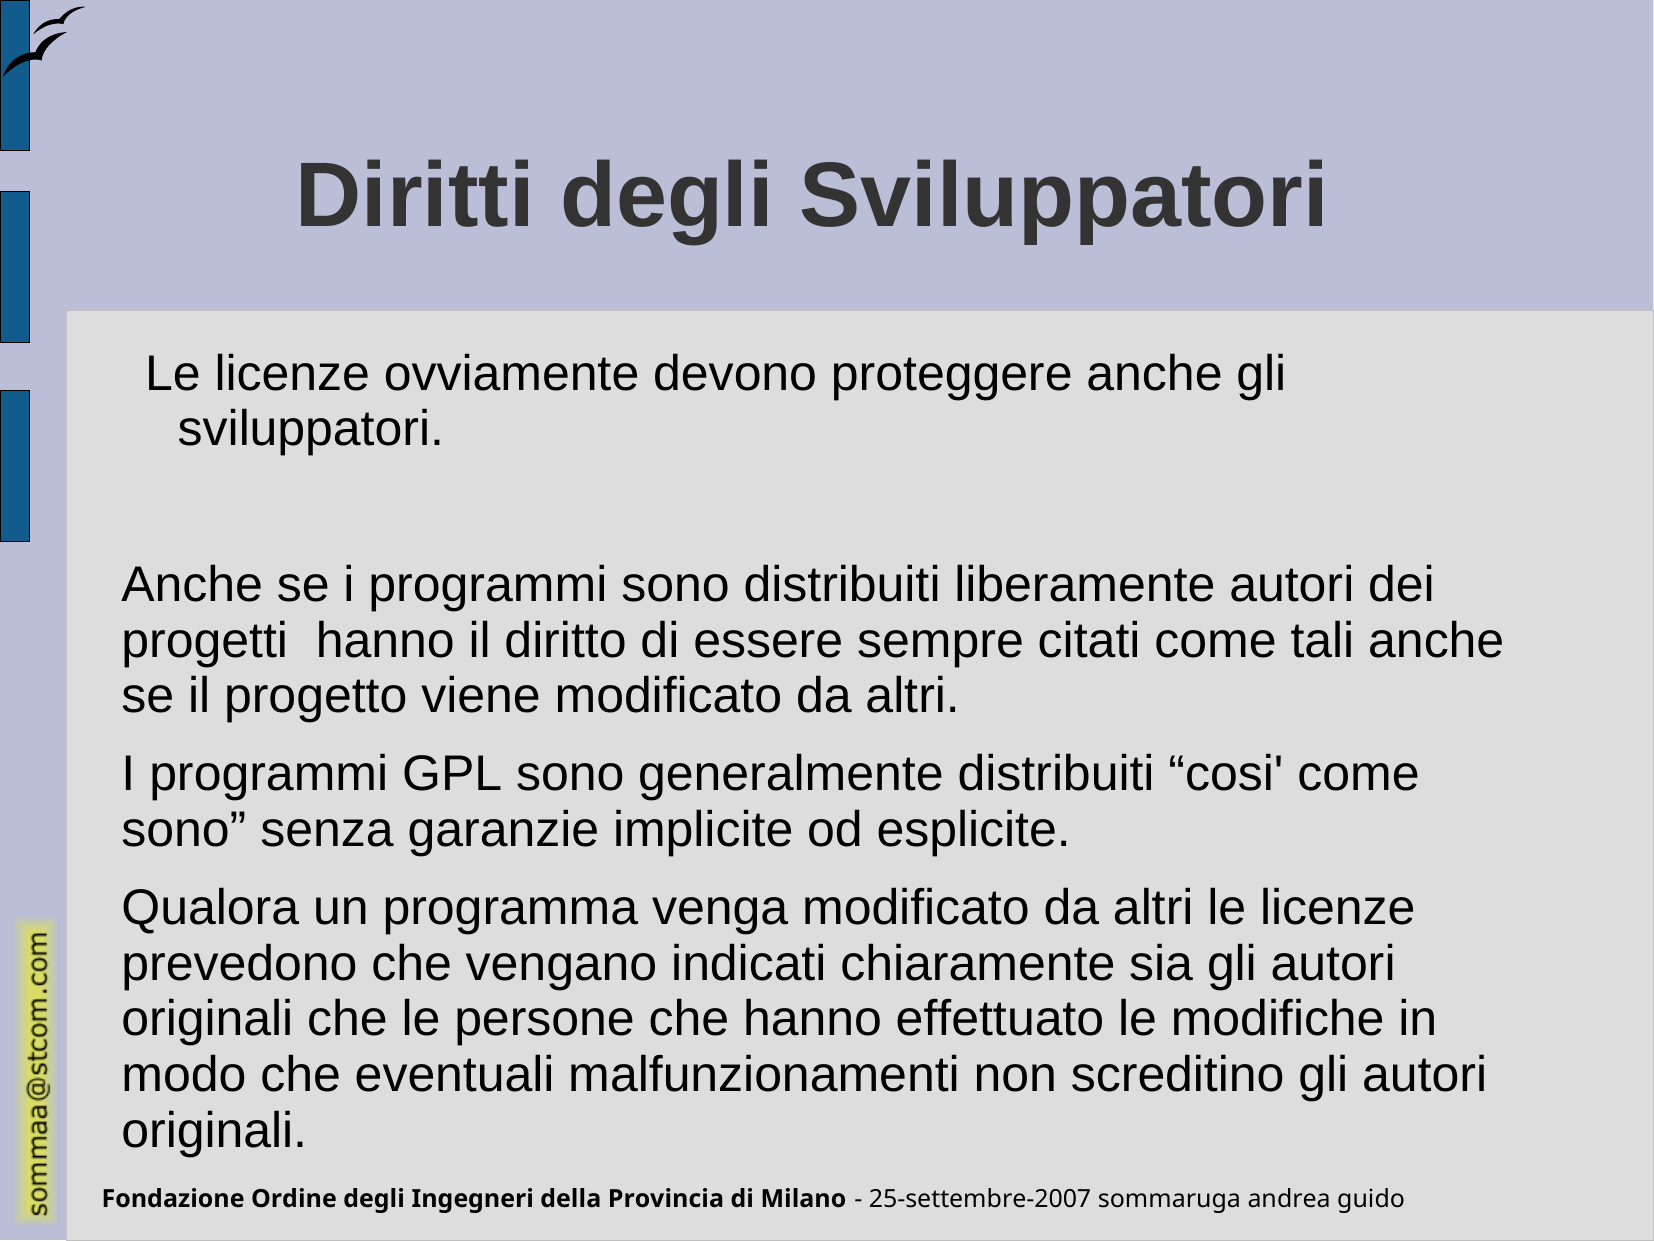

# Diritti degli Sviluppatori
Le licenze ovviamente devono proteggere anche gli sviluppatori.
Anche se i programmi sono distribuiti liberamente autori dei progetti hanno il diritto di essere sempre citati come tali anche se il progetto viene modificato da altri.
I programmi GPL sono generalmente distribuiti “cosi' come sono” senza garanzie implicite od esplicite.
Qualora un programma venga modificato da altri le licenze prevedono che vengano indicati chiaramente sia gli autori originali che le persone che hanno effettuato le modifiche in modo che eventuali malfunzionamenti non screditino gli autori originali.